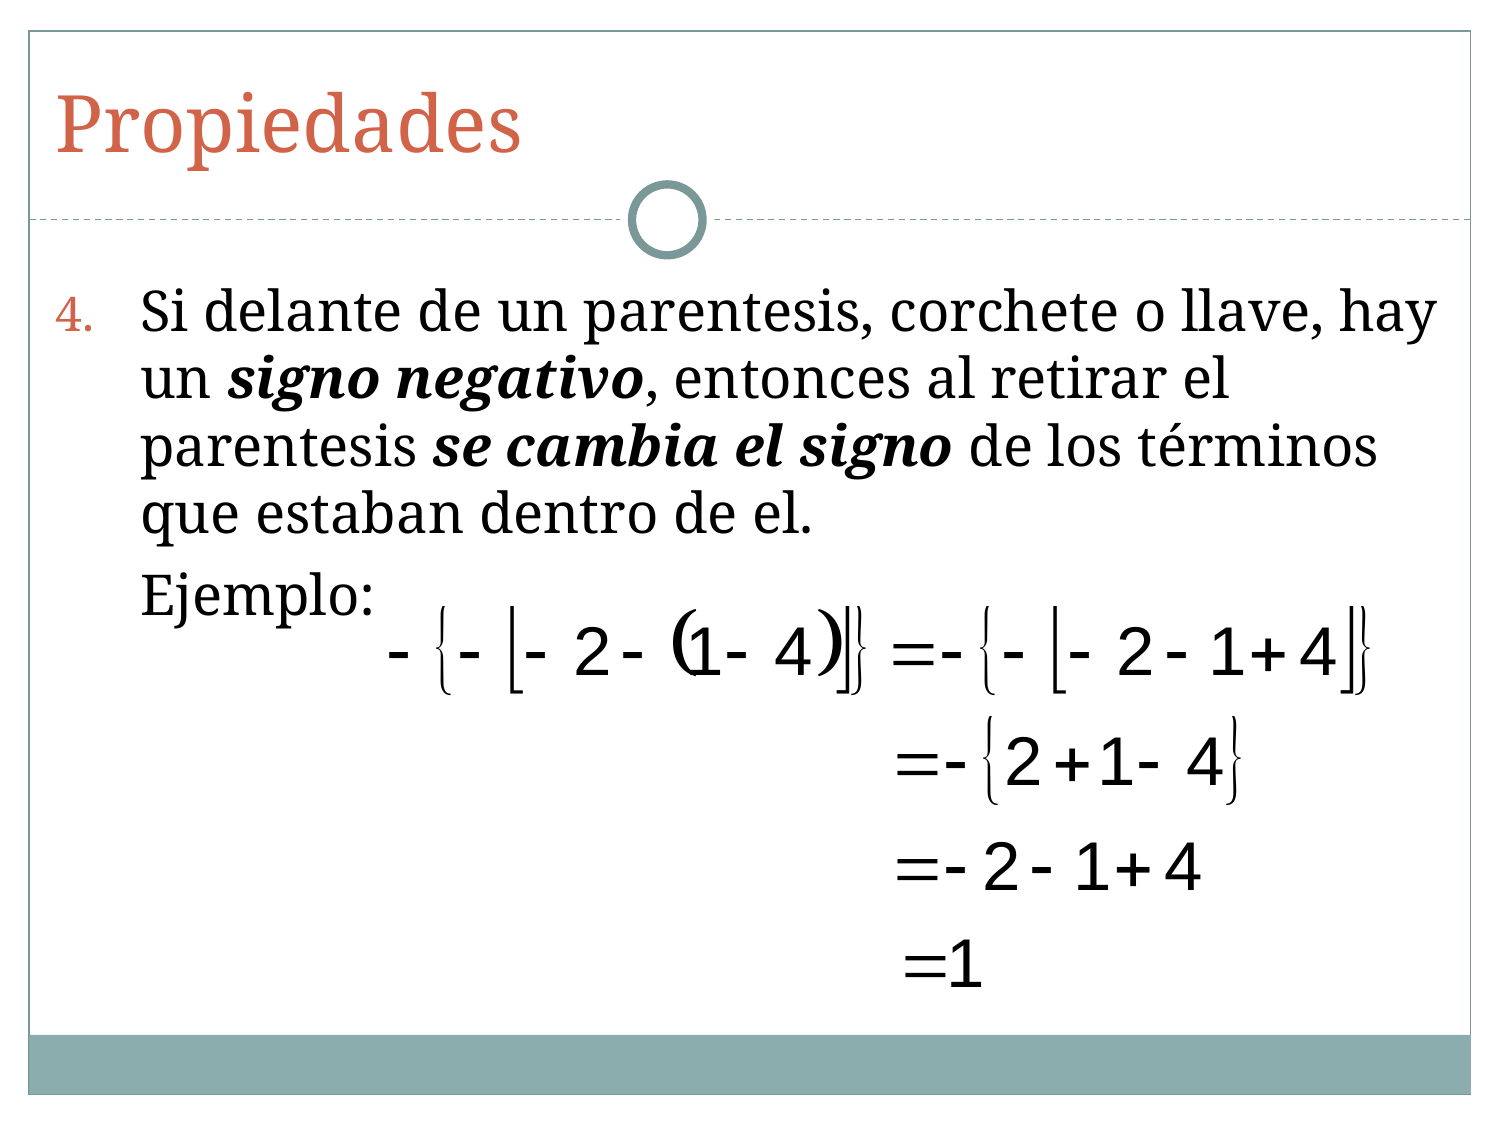

# Si delante de un parentesis, corchete o llave, hay un signo negativo, entonces al retirar el parentesis se cambia el signo de los términos que estaban dentro de el.
	Ejemplo: